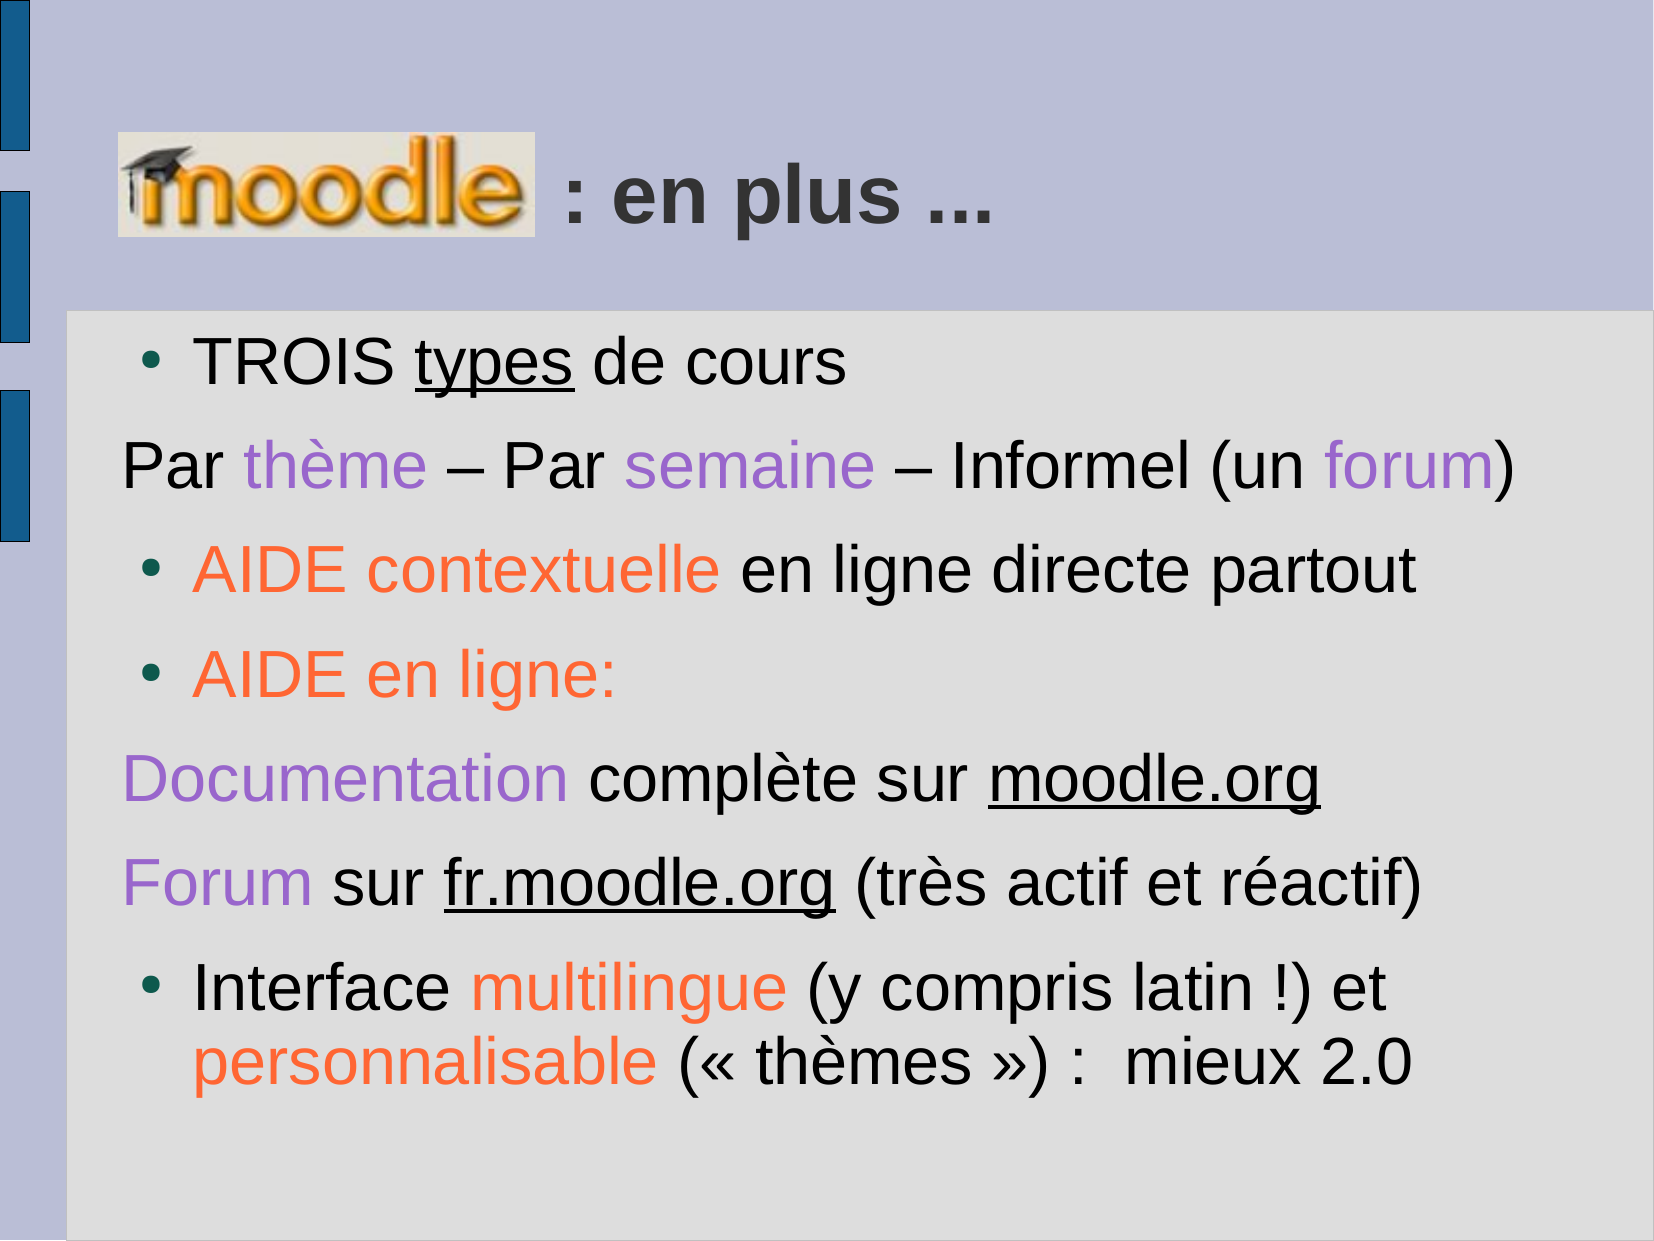

# : en plus ...
TROIS types de cours
Par thème – Par semaine – Informel (un forum)
AIDE contextuelle en ligne directe partout
AIDE en ligne:
Documentation complète sur moodle.org
Forum sur fr.moodle.org (très actif et réactif)
Interface multilingue (y compris latin !) et personnalisable (« thèmes ») : mieux 2.0